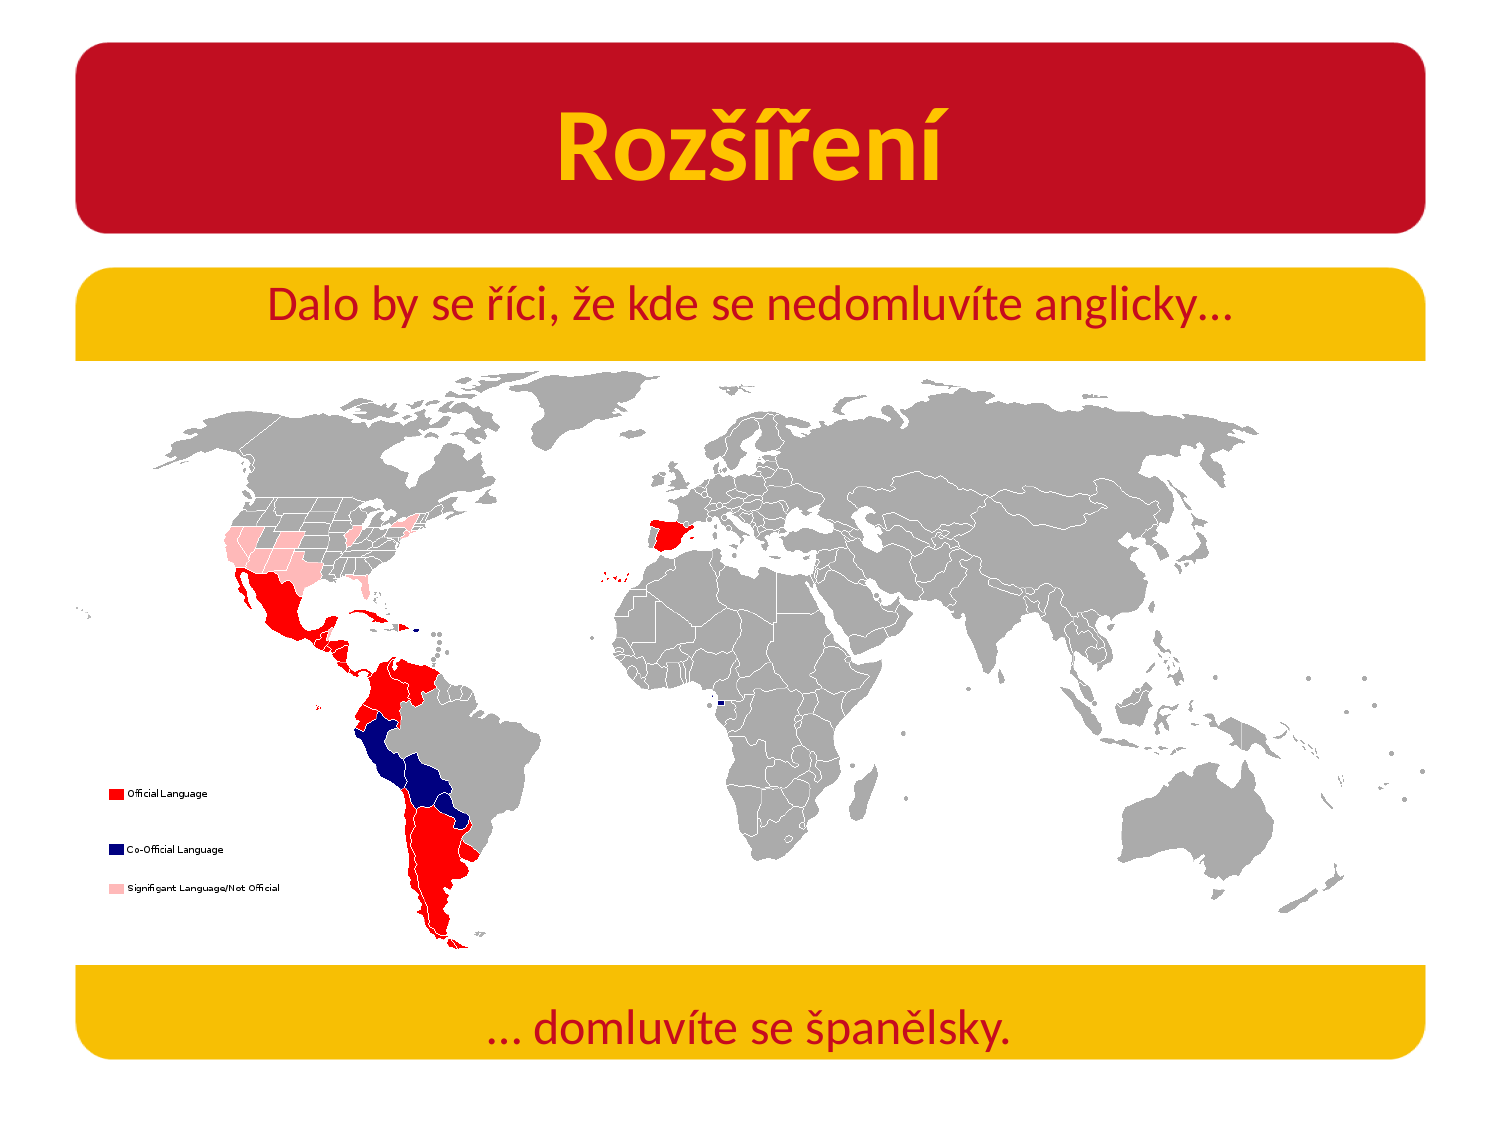

# Rozšíření
Dalo by se říci, že kde se nedomluvíte anglicky…
… domluvíte se španělsky.